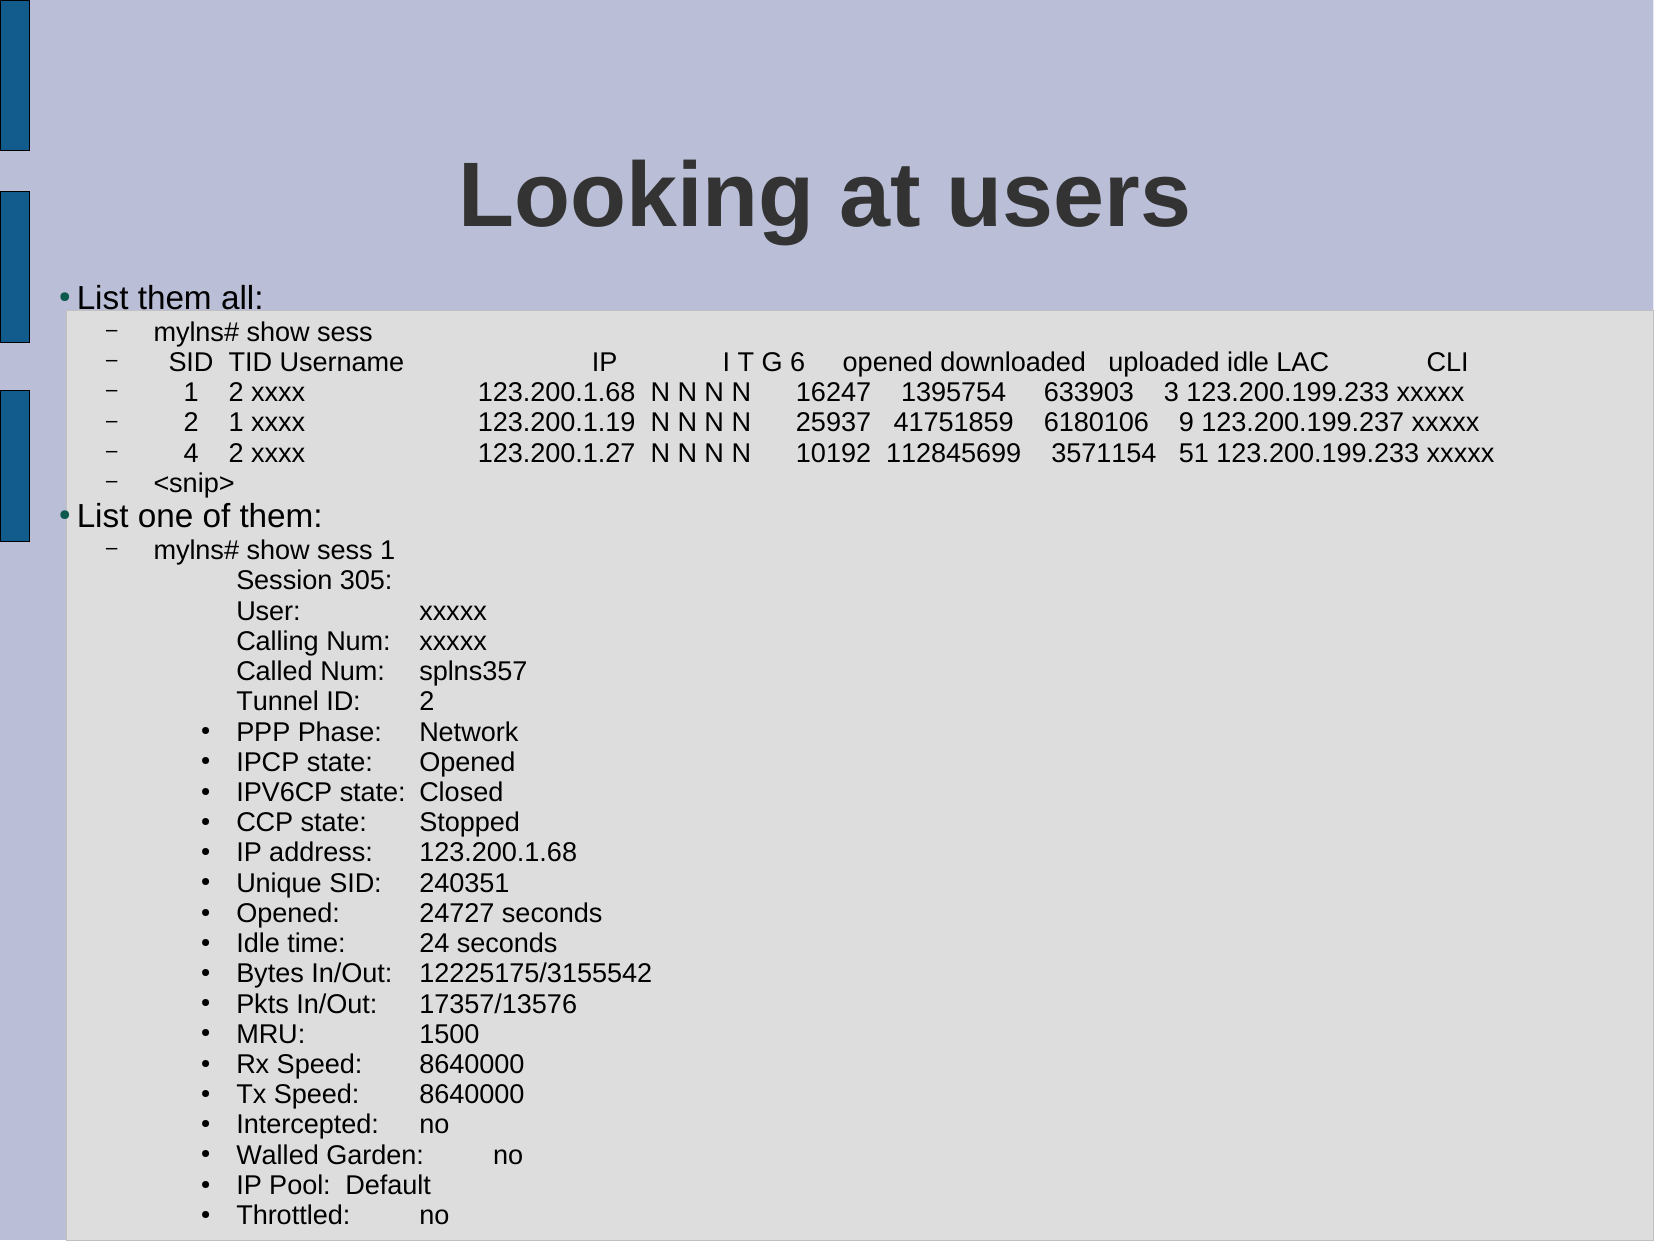

# Looking at users
List them all:
mylns# show sess
 SID TID Username IP I T G 6 opened downloaded uploaded idle LAC CLI
 1 2 xxxx 123.200.1.68 N N N N 16247 1395754 633903 3 123.200.199.233 xxxxx
 2 1 xxxx 123.200.1.19 N N N N 25937 41751859 6180106 9 123.200.199.237 xxxxx
 4 2 xxxx 123.200.1.27 N N N N 10192 112845699 3571154 51 123.200.199.233 xxxxx
<snip>
List one of them:
mylns# show sess 1
Session 305:
User:		xxxxx
Calling Num:	xxxxx
Called Num:	splns357
Tunnel ID:	2
PPP Phase:	Network
IPCP state:	Opened
IPV6CP state:	Closed
CCP state:	Stopped
IP address:	123.200.1.68
Unique SID:	240351
Opened:		24727 seconds
Idle time:	24 seconds
Bytes In/Out:	12225175/3155542
Pkts In/Out:	17357/13576
MRU:		1500
Rx Speed:	8640000
Tx Speed:	8640000
Intercepted:	no
Walled Garden:	no
IP Pool:	Default
Throttled:	no